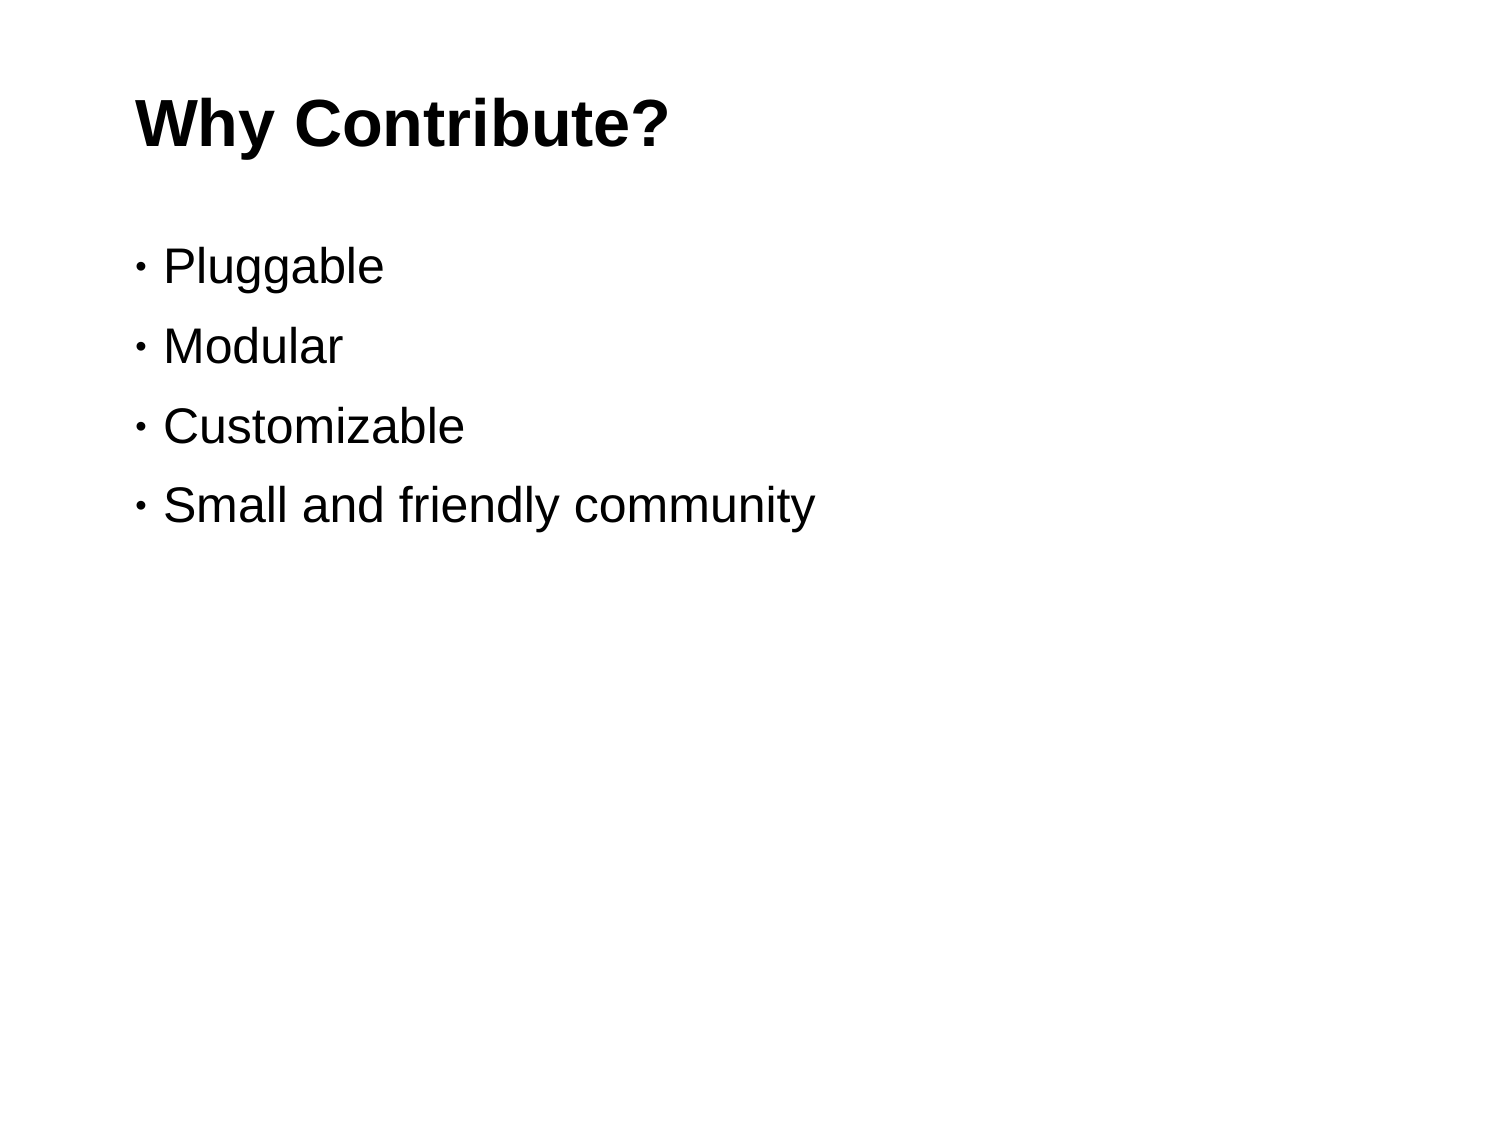

# Why Contribute?
Pluggable
Modular
Customizable
Small and friendly community